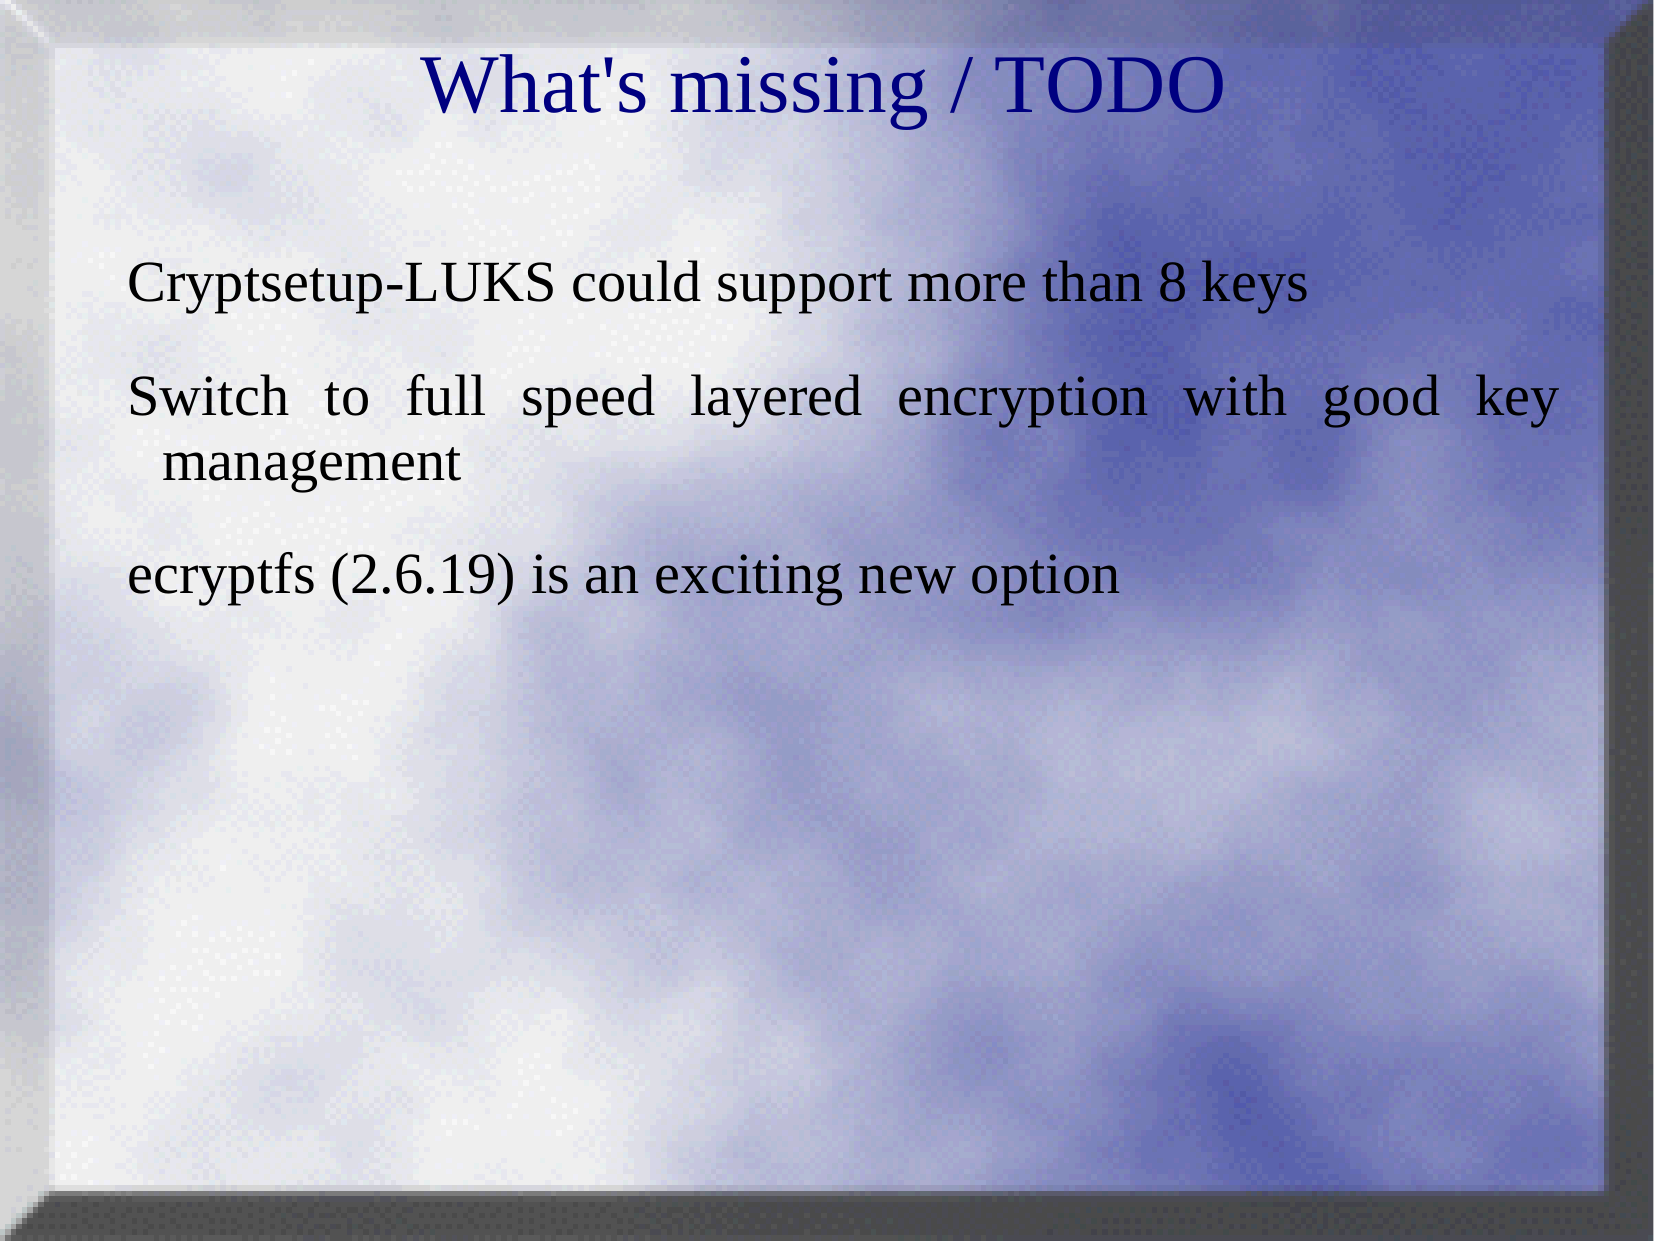

# What's missing / TODO
Cryptsetup-LUKS could support more than 8 keys
Switch to full speed layered encryption with good key management
ecryptfs (2.6.19) is an exciting new option